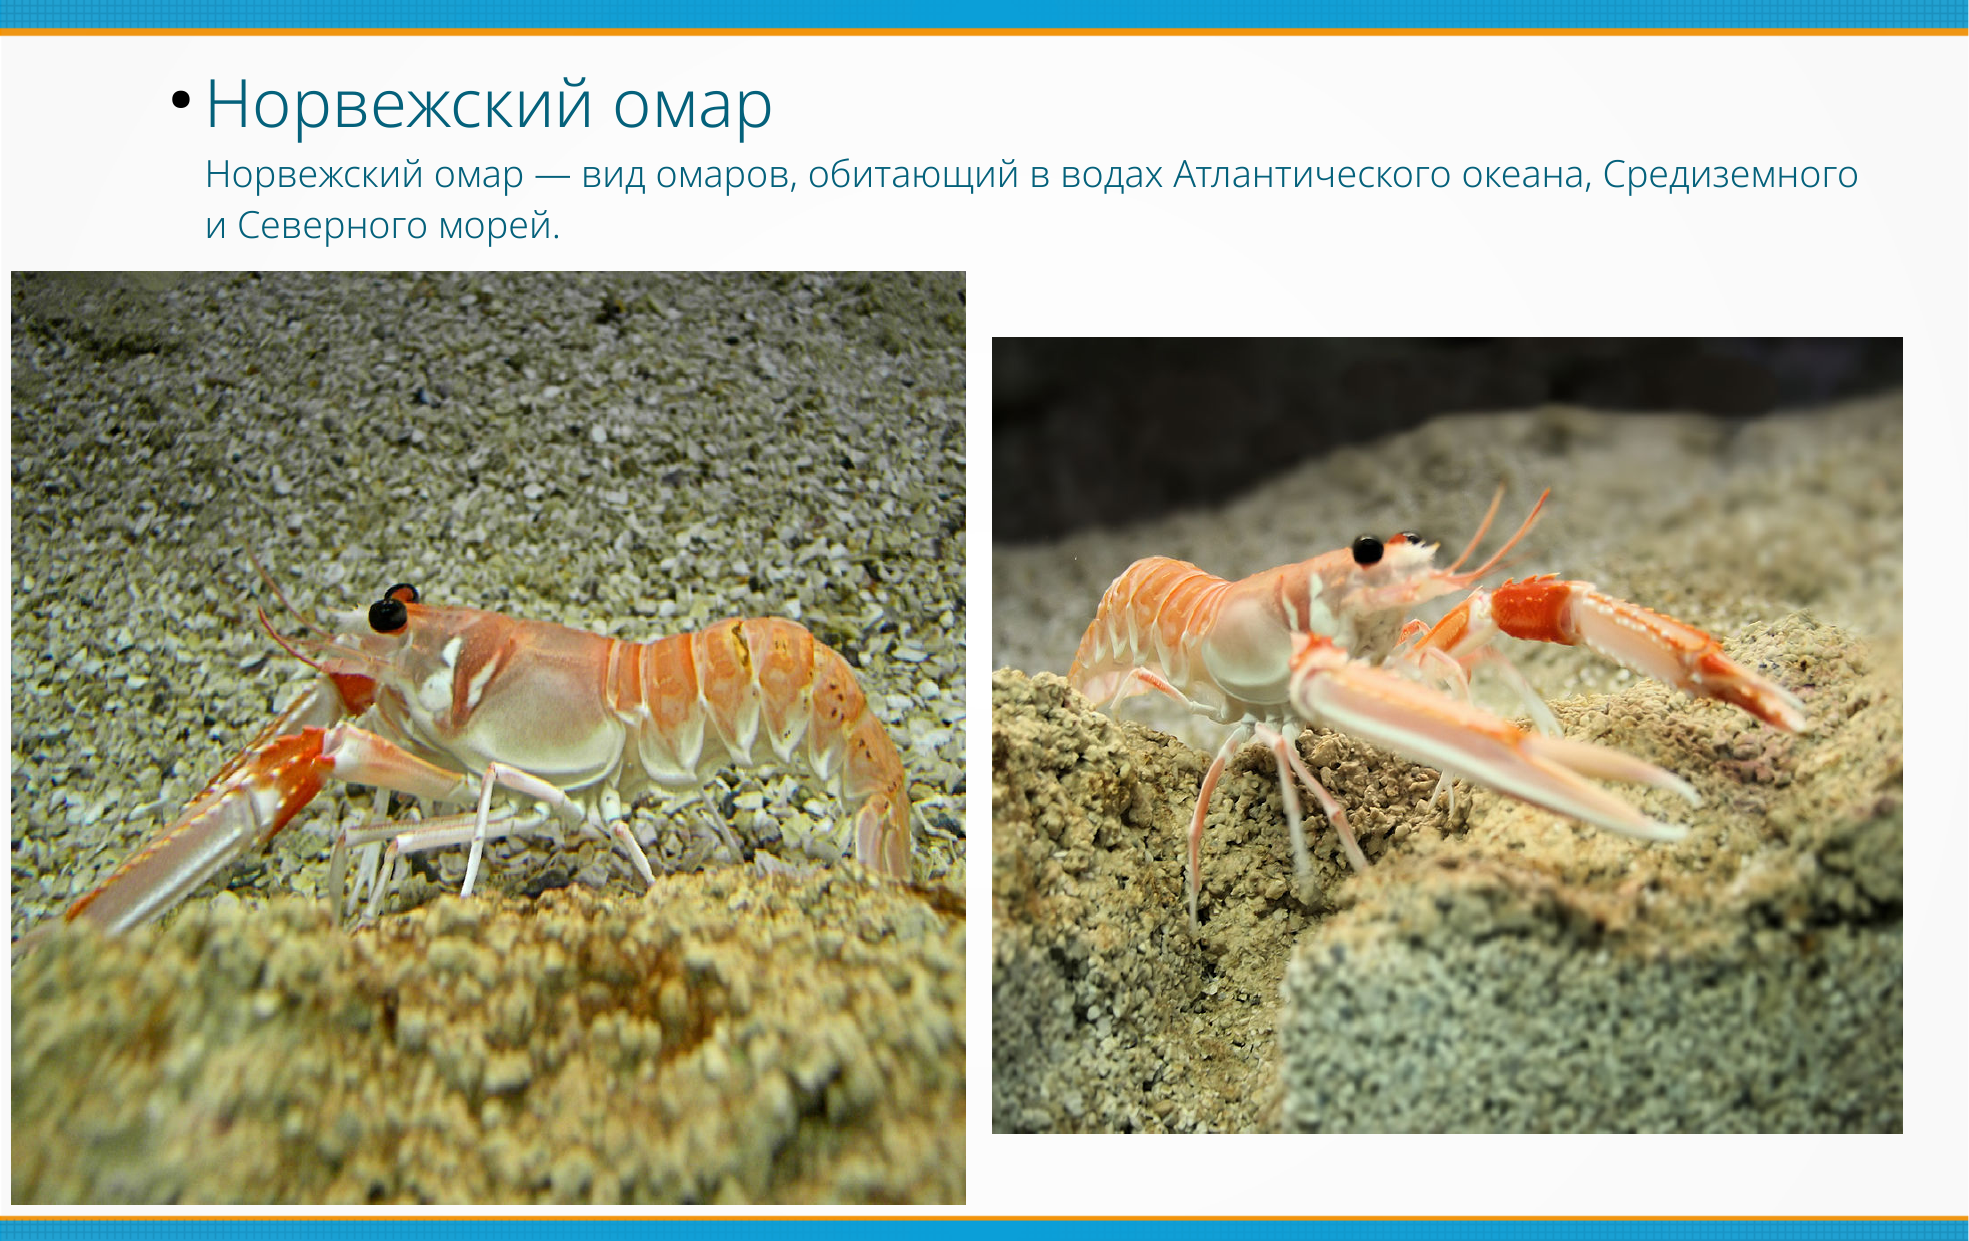

# Норвежский омар Норвежский омар — вид омаров, обитающий в водах Атлантического океана, Средиземного и Северного морей.